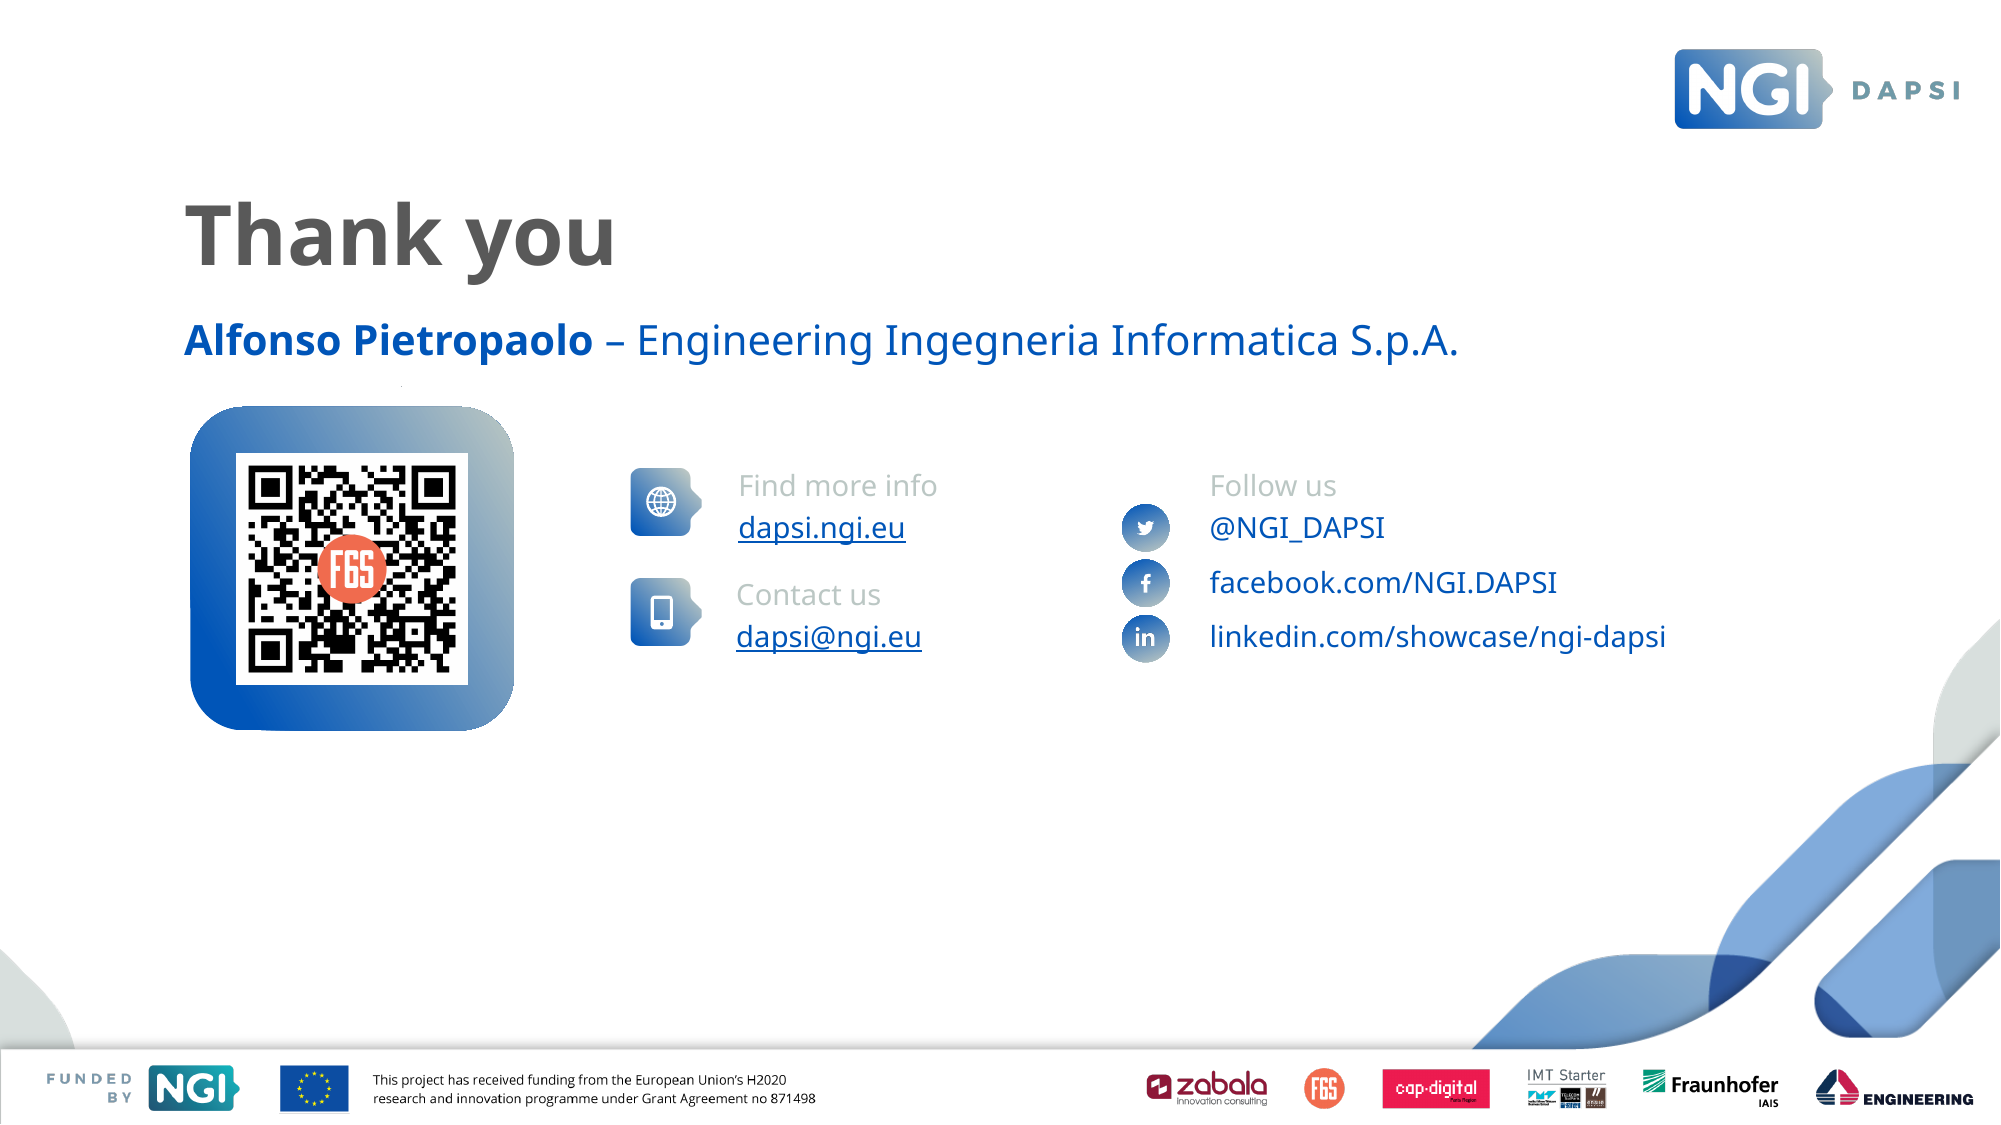

# Thank you
Alfonso Pietropaolo – Engineering Ingegneria Informatica S.p.A.
Find more info
dapsi.ngi.eu
Follow us
@NGI_DAPSI
facebook.com/NGI.DAPSI
linkedin.com/showcase/ngi-dapsi
Contact us dapsi@ngi.eu